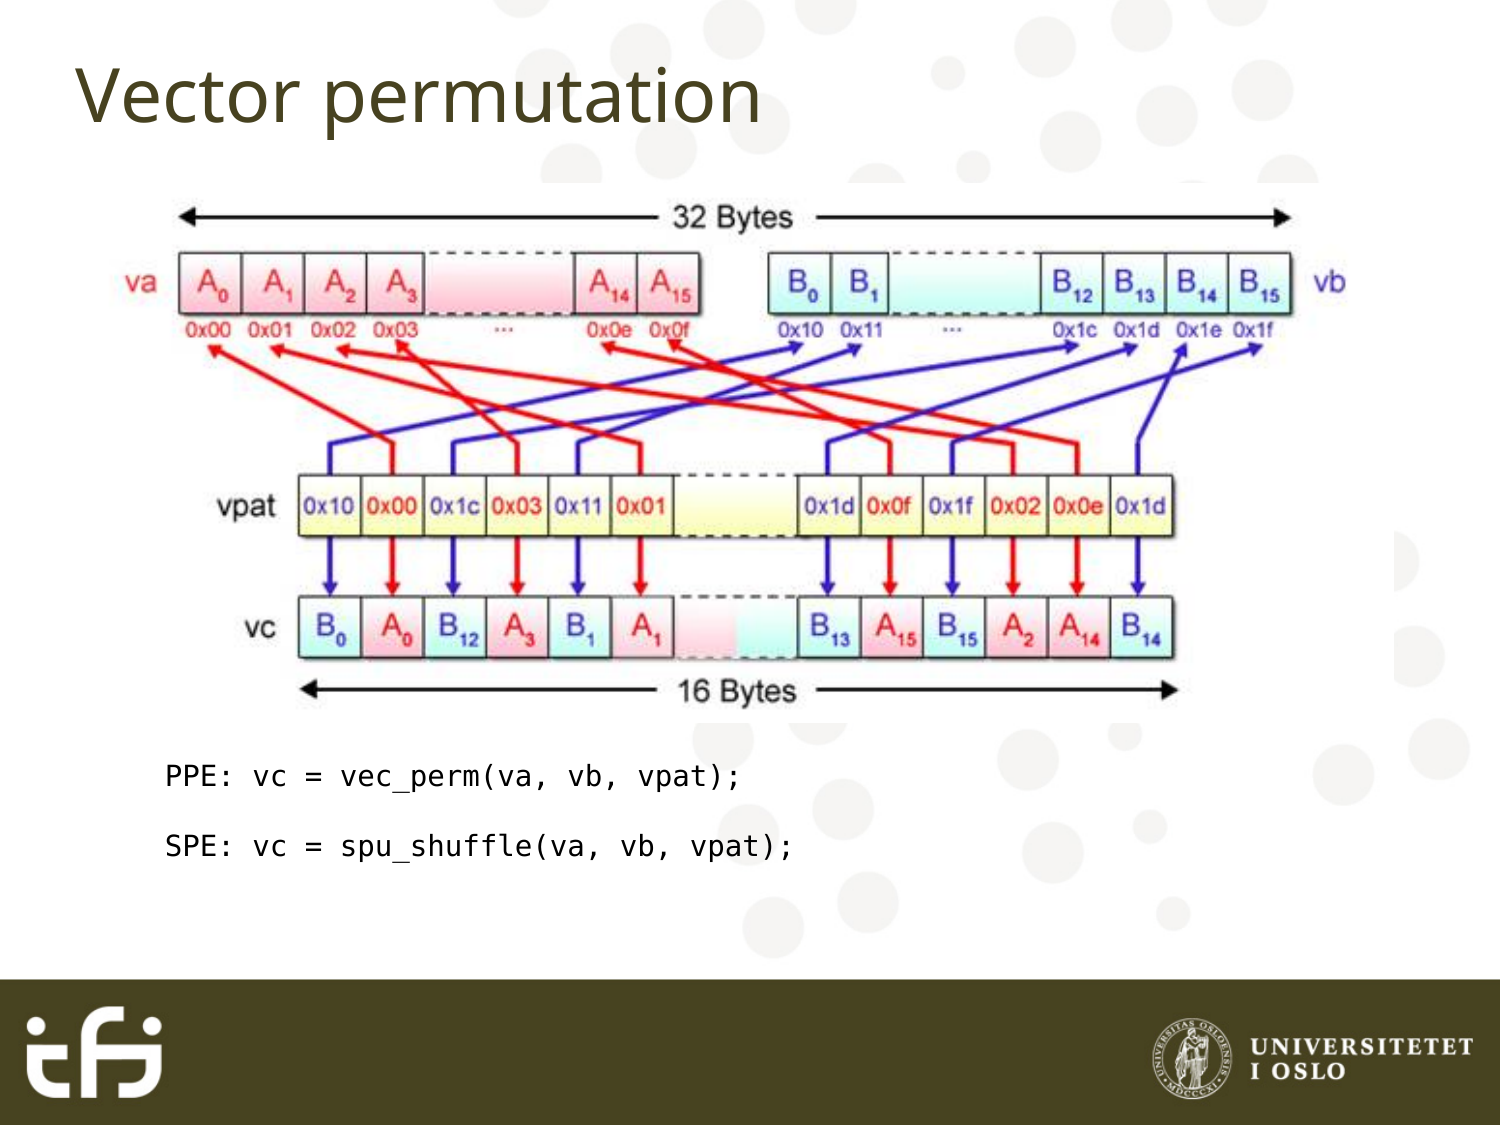

# Vector permutation
PPE: vc = vec_perm(va, vb, vpat);
SPE: vc = spu_shuffle(va, vb, vpat);